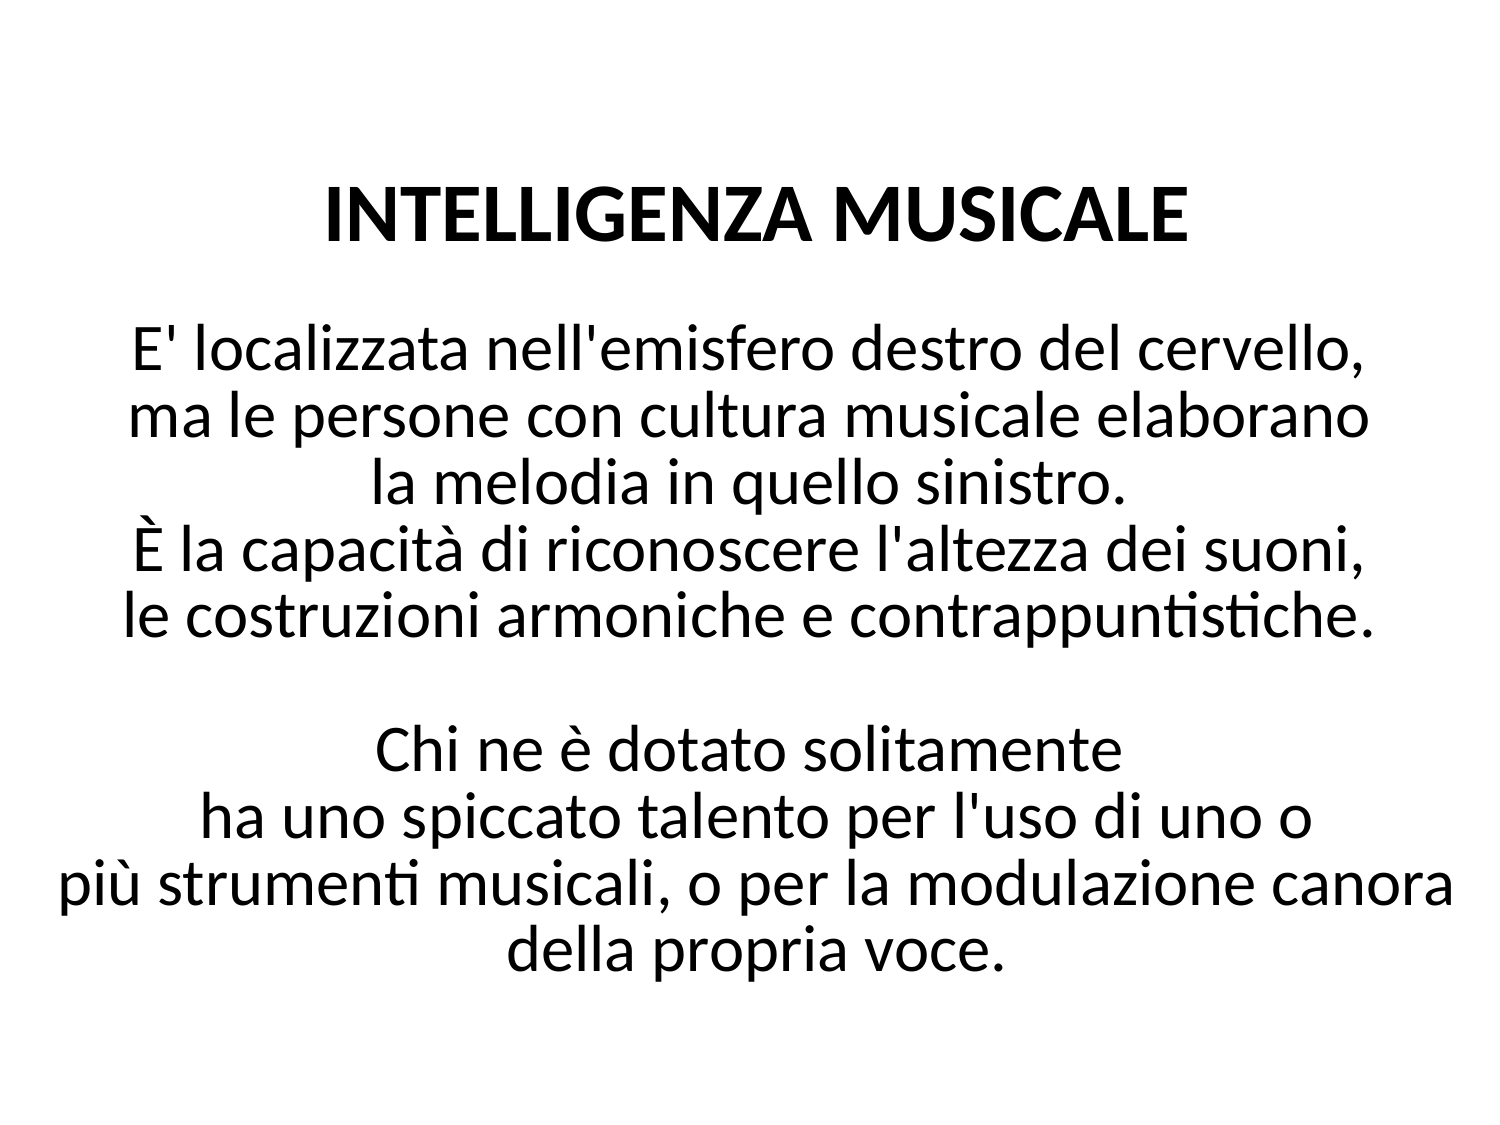

INTELLIGENZA MUSICALE
E' localizzata nell'emisfero destro del cervello,
ma le persone con cultura musicale elaborano
la melodia in quello sinistro.
È la capacità di riconoscere l'altezza dei suoni,
le costruzioni armoniche e contrappuntistiche.
Chi ne è dotato solitamente
ha uno spiccato talento per l'uso di uno o
 più strumenti musicali, o per la modulazione canora
della propria voce.